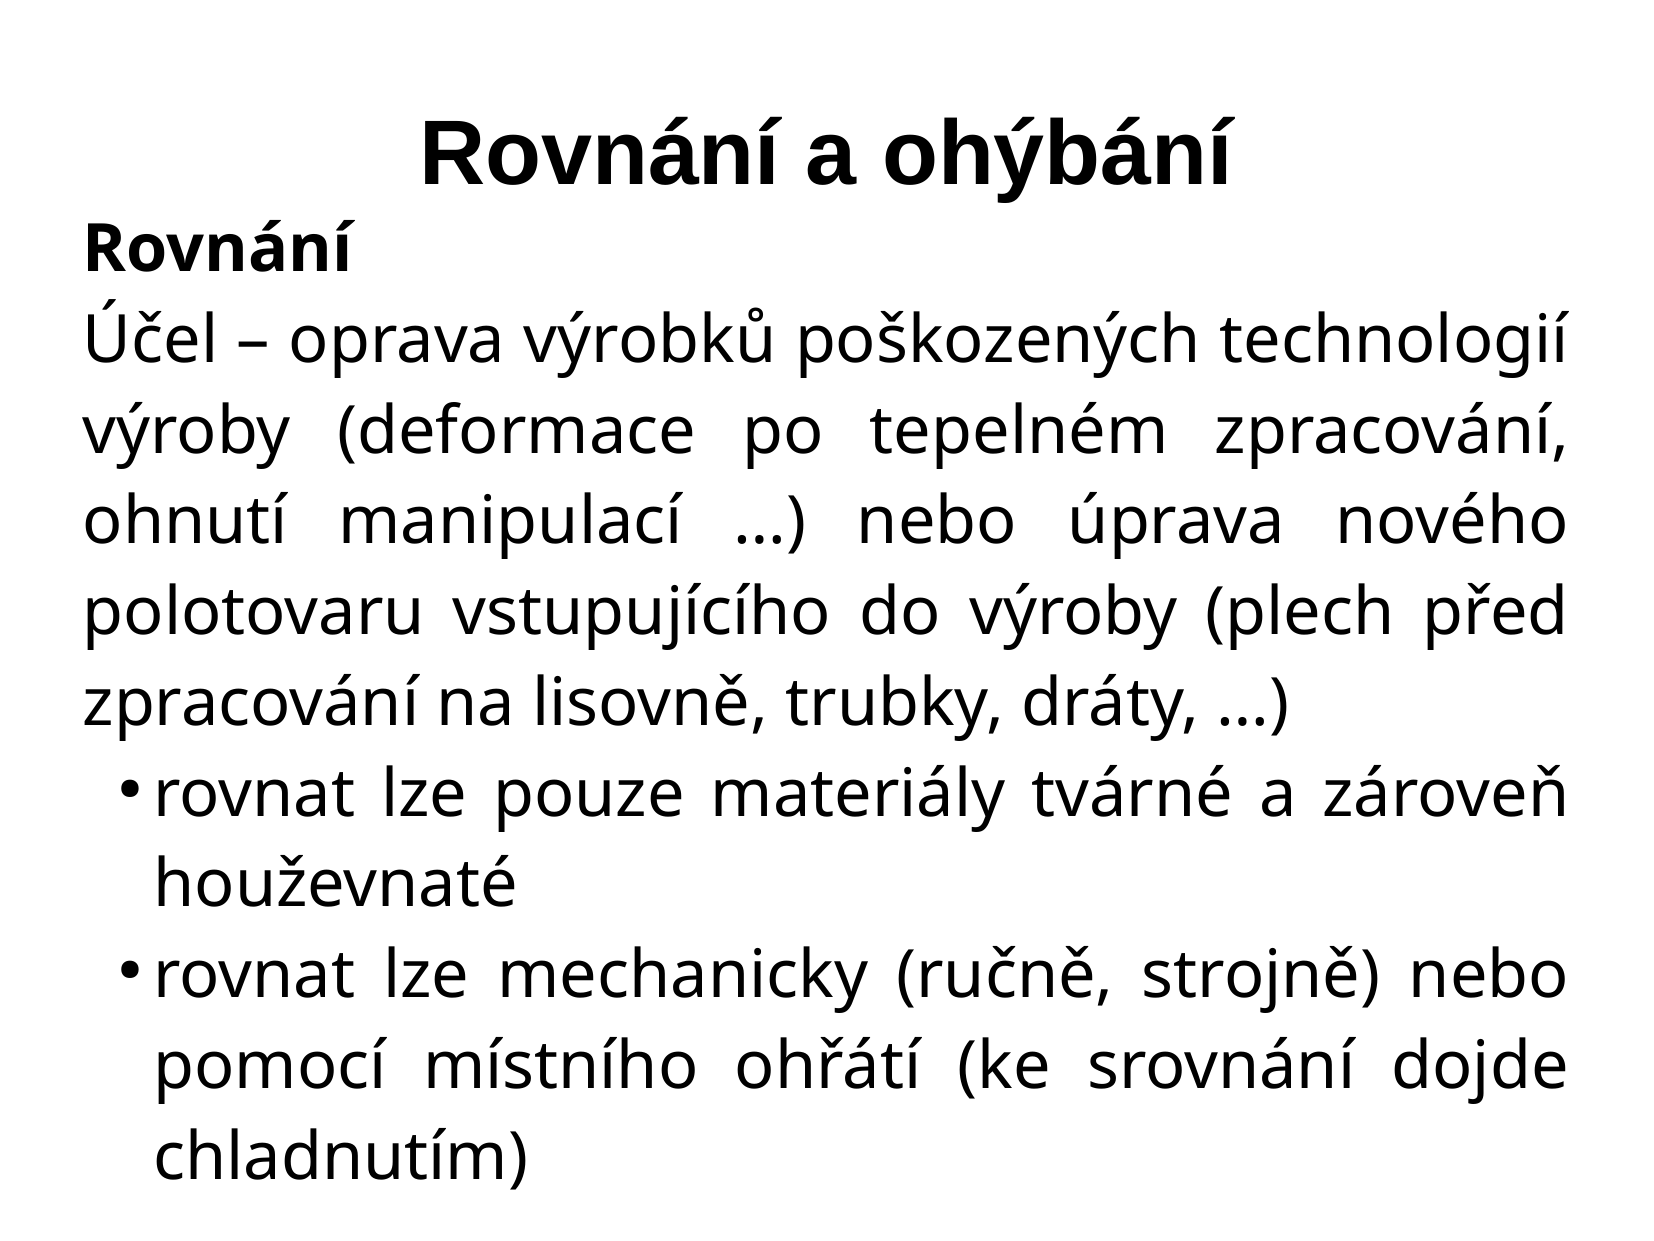

# Rovnání a ohýbání
Rovnání
Účel – oprava výrobků poškozených technologií výroby (deformace po tepelném zpracování, ohnutí manipulací …) nebo úprava nového polotovaru vstupujícího do výroby (plech před zpracování na lisovně, trubky, dráty, …)
rovnat lze pouze materiály tvárné a zároveň houževnaté
rovnat lze mechanicky (ručně, strojně) nebo pomocí místního ohřátí (ke srovnání dojde chladnutím)